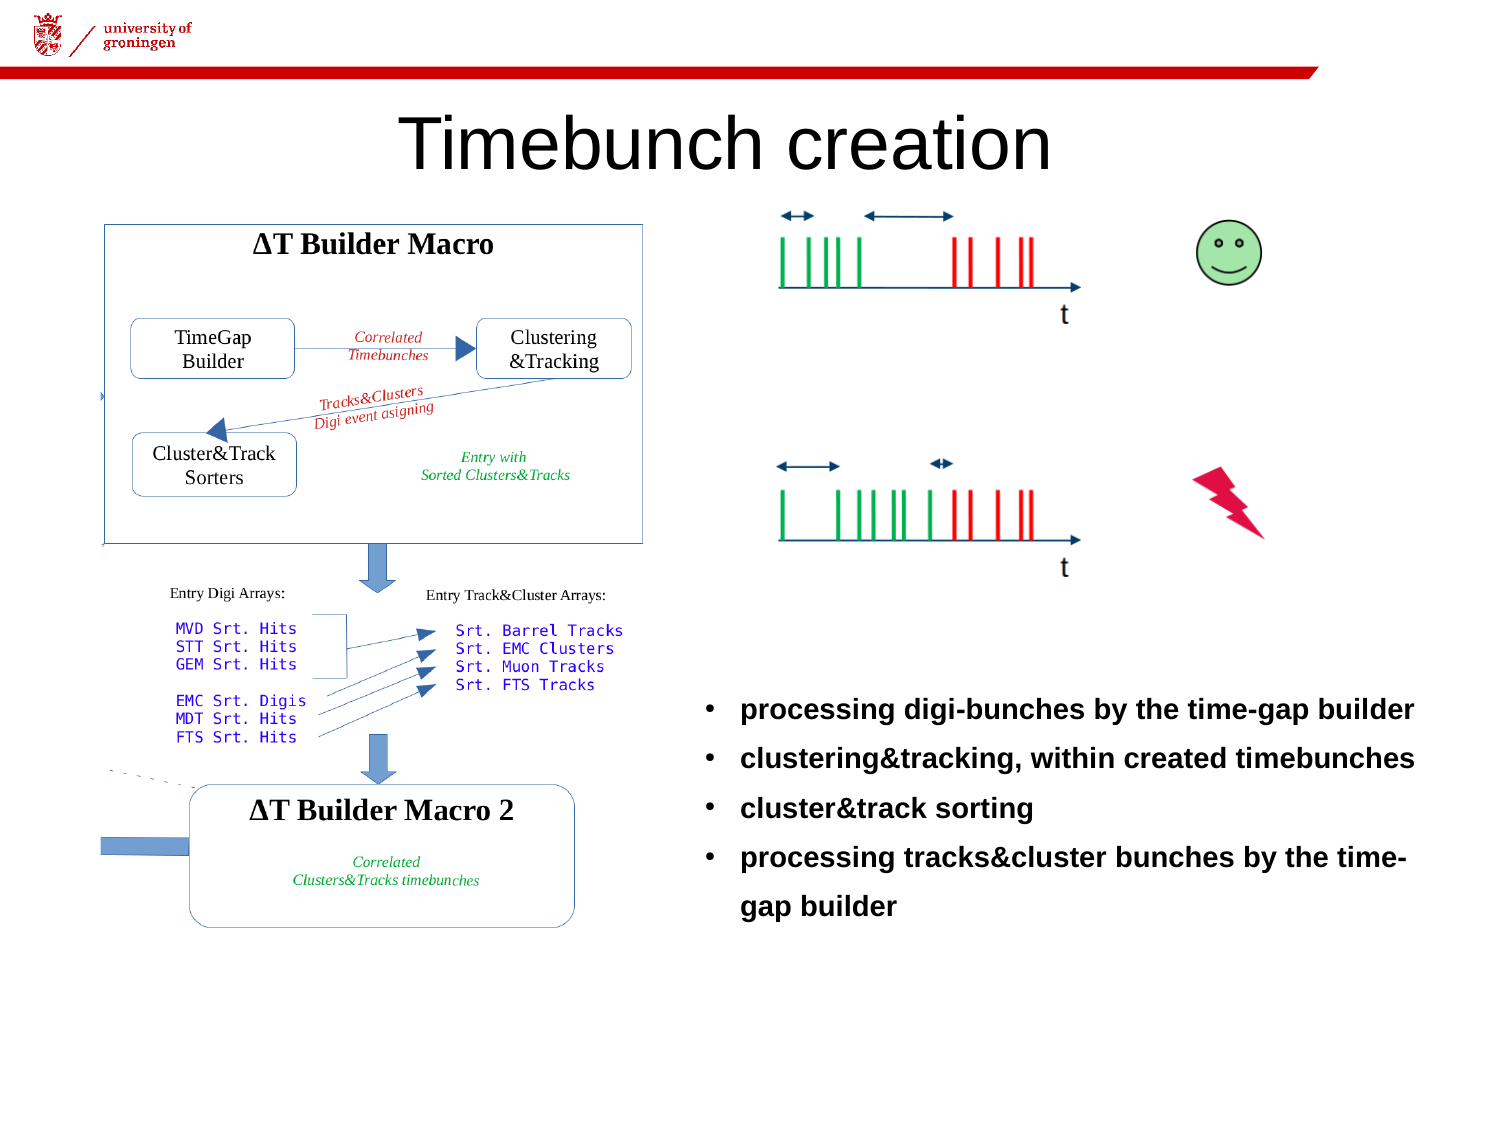

# Timebunch creation
processing digi-bunches by the time-gap builder
clustering&tracking, within created timebunches
cluster&track sorting
processing tracks&cluster bunches by the time-gap builder